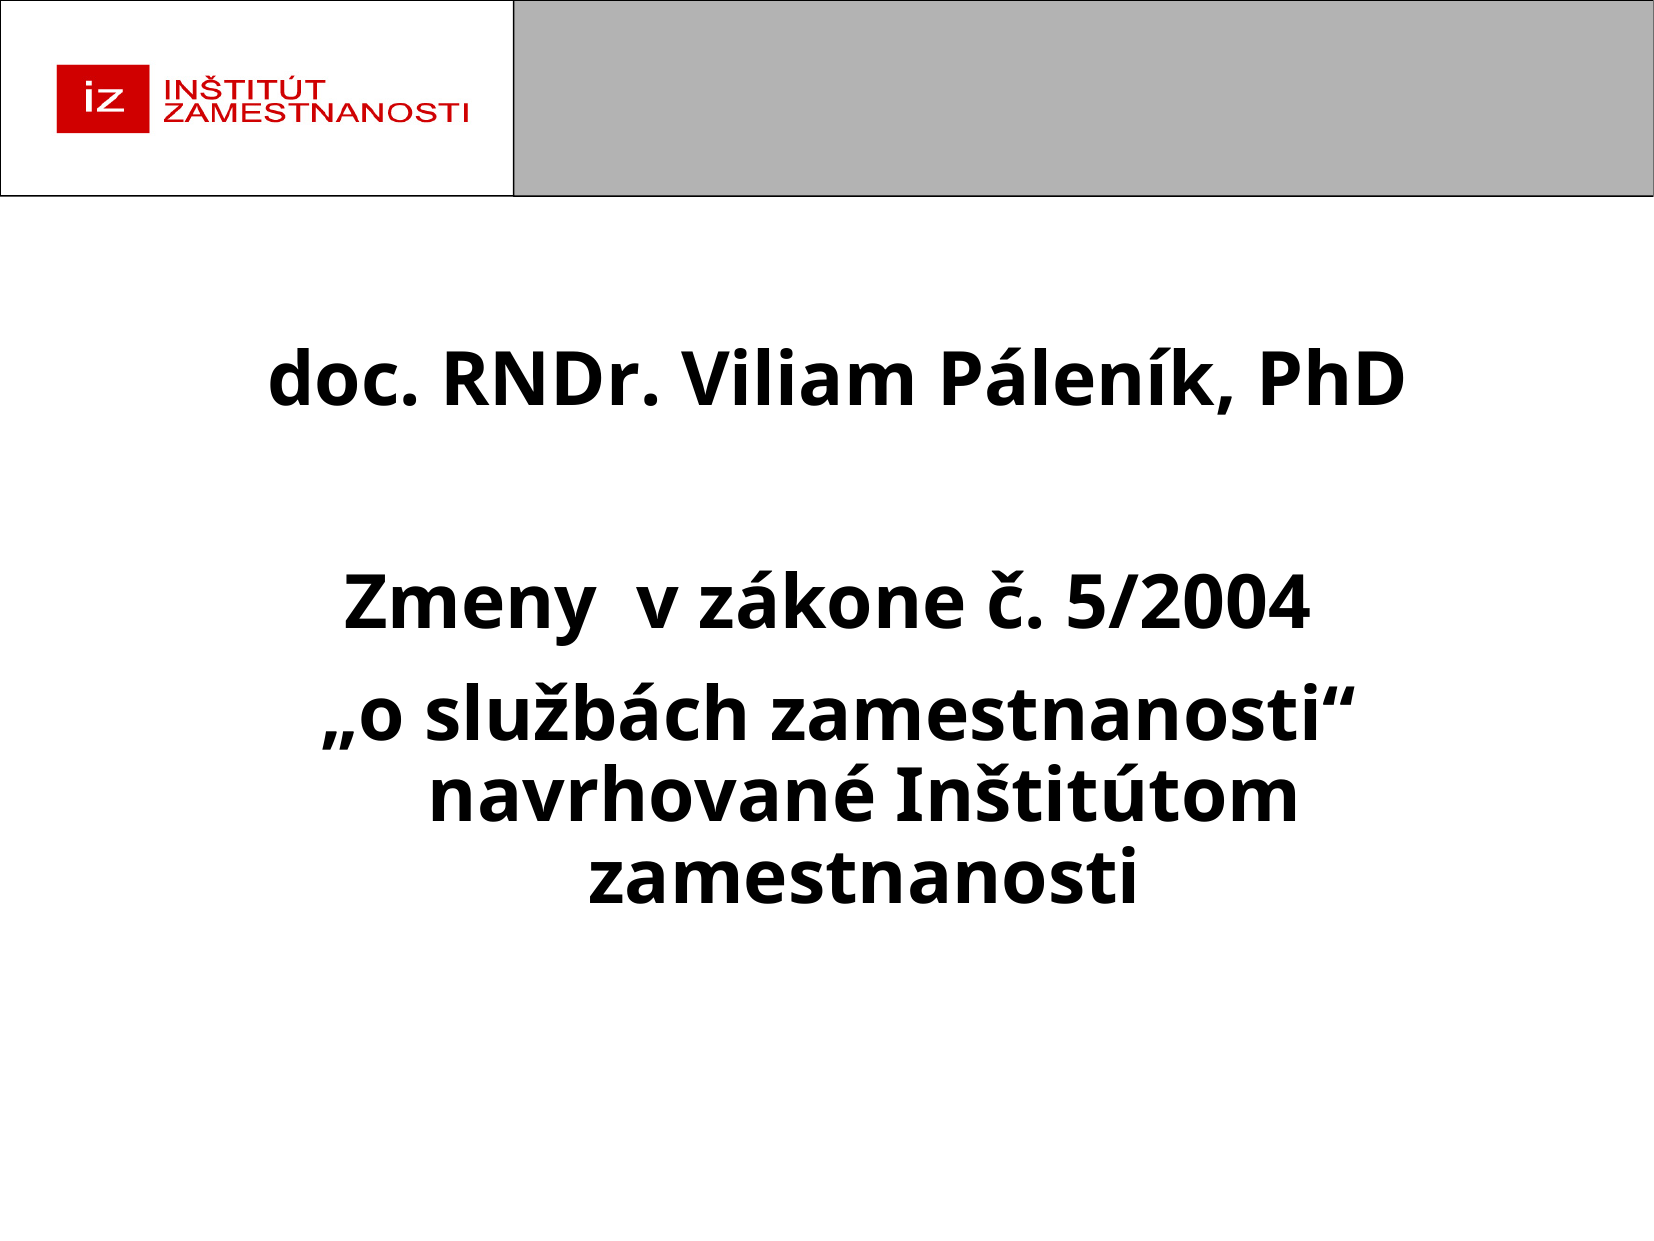

# doc. RNDr. Viliam Páleník, PhD
Zmeny v zákone č. 5/2004
„o službách zamestnanosti“ navrhované Inštitútom zamestnanosti